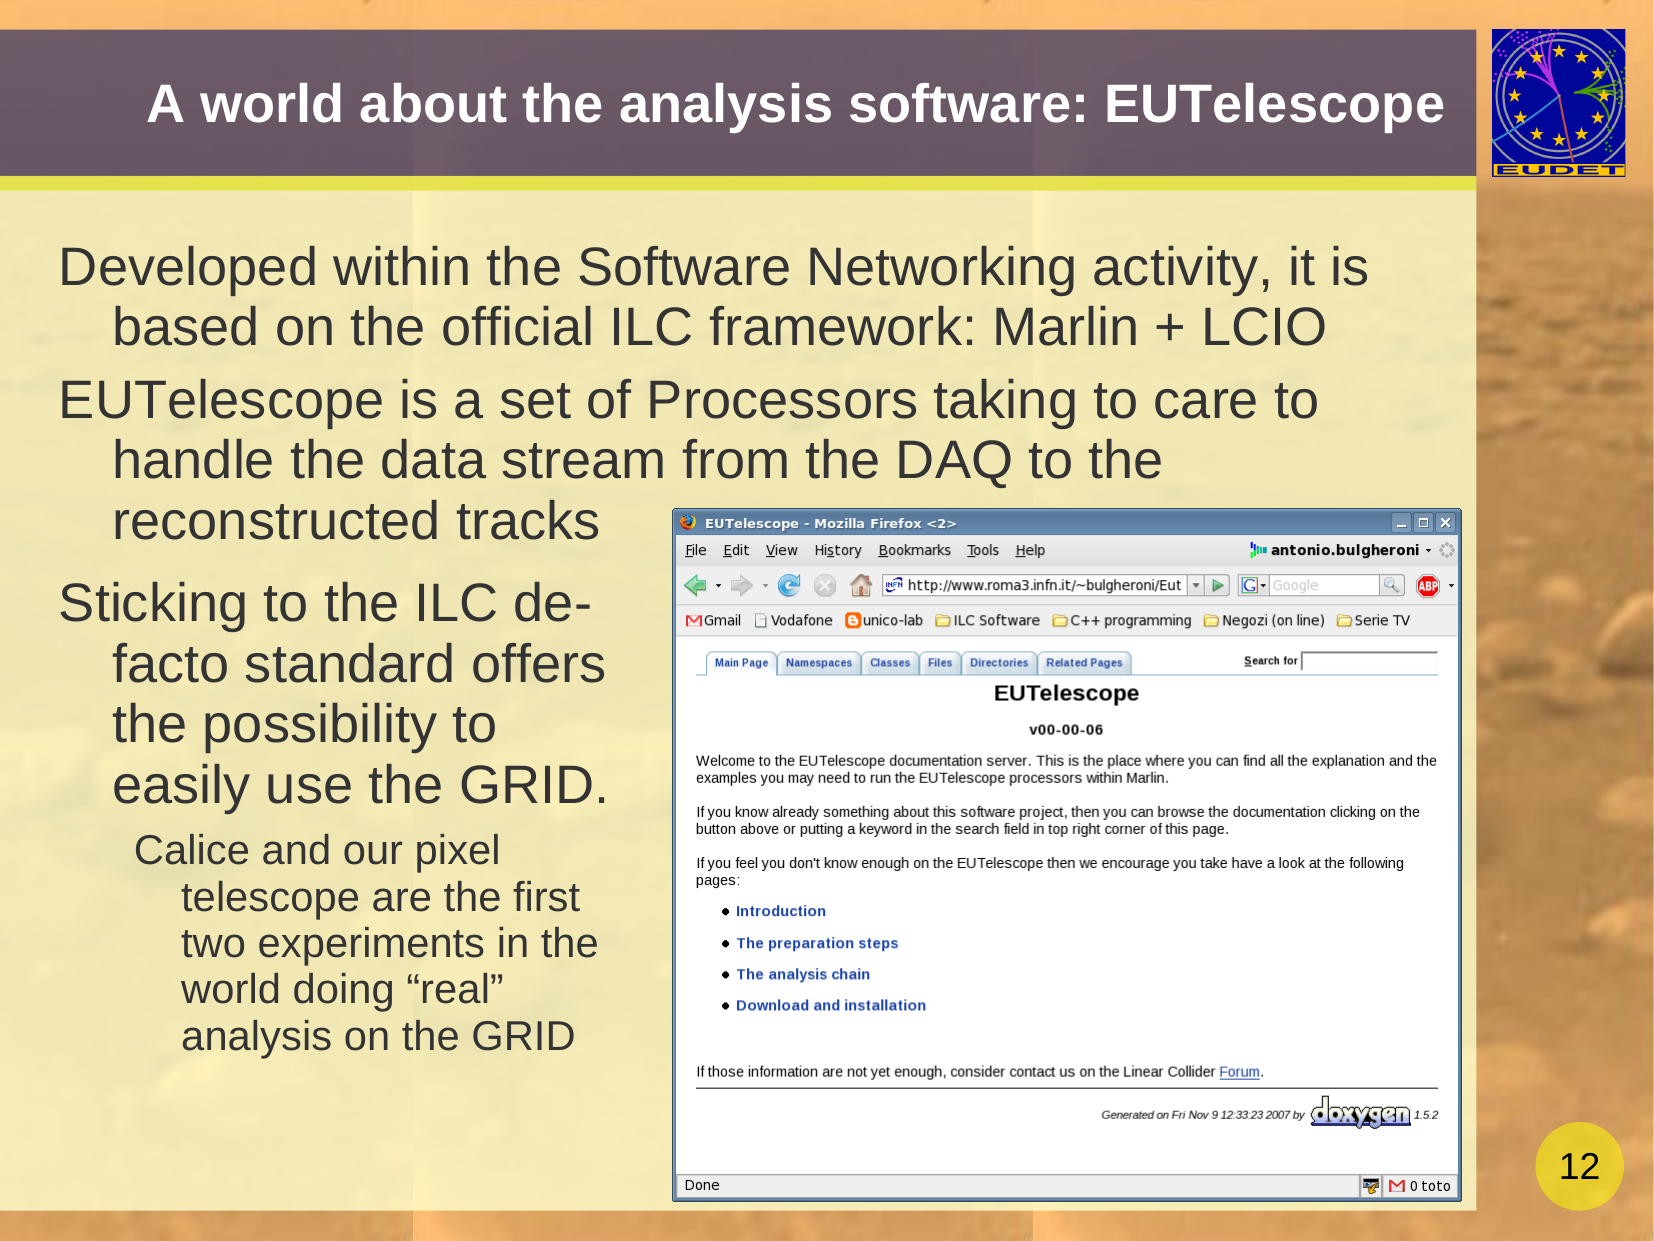

# A world about the analysis software: EUTelescope
Developed within the Software Networking activity, it is based on the official ILC framework: Marlin + LCIO
EUTelescope is a set of Processors taking to care to handle the data stream from the DAQ to the reconstructed tracks
Sticking to the ILC de-facto standard offers the possibility to easily use the GRID.
Calice and our pixel telescope are the first two experiments in the world doing “real” analysis on the GRID